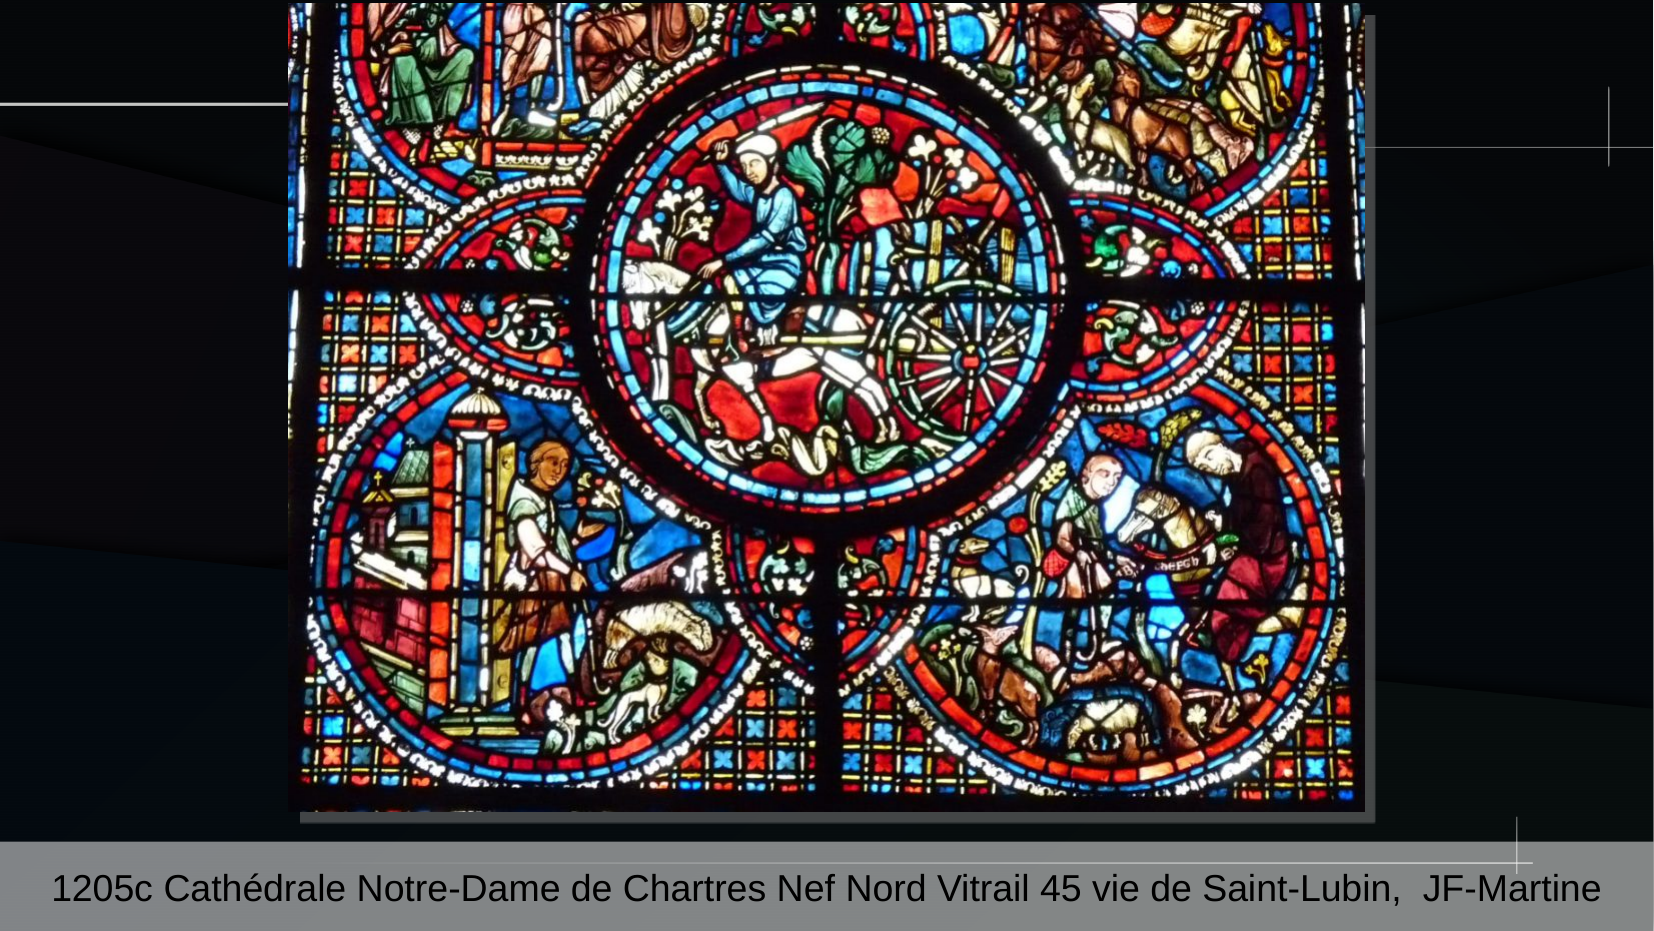

1205c Cathédrale Notre-Dame de Chartres Nef Nord Vitrail 45 vie de Saint-Lubin, JF-Martine